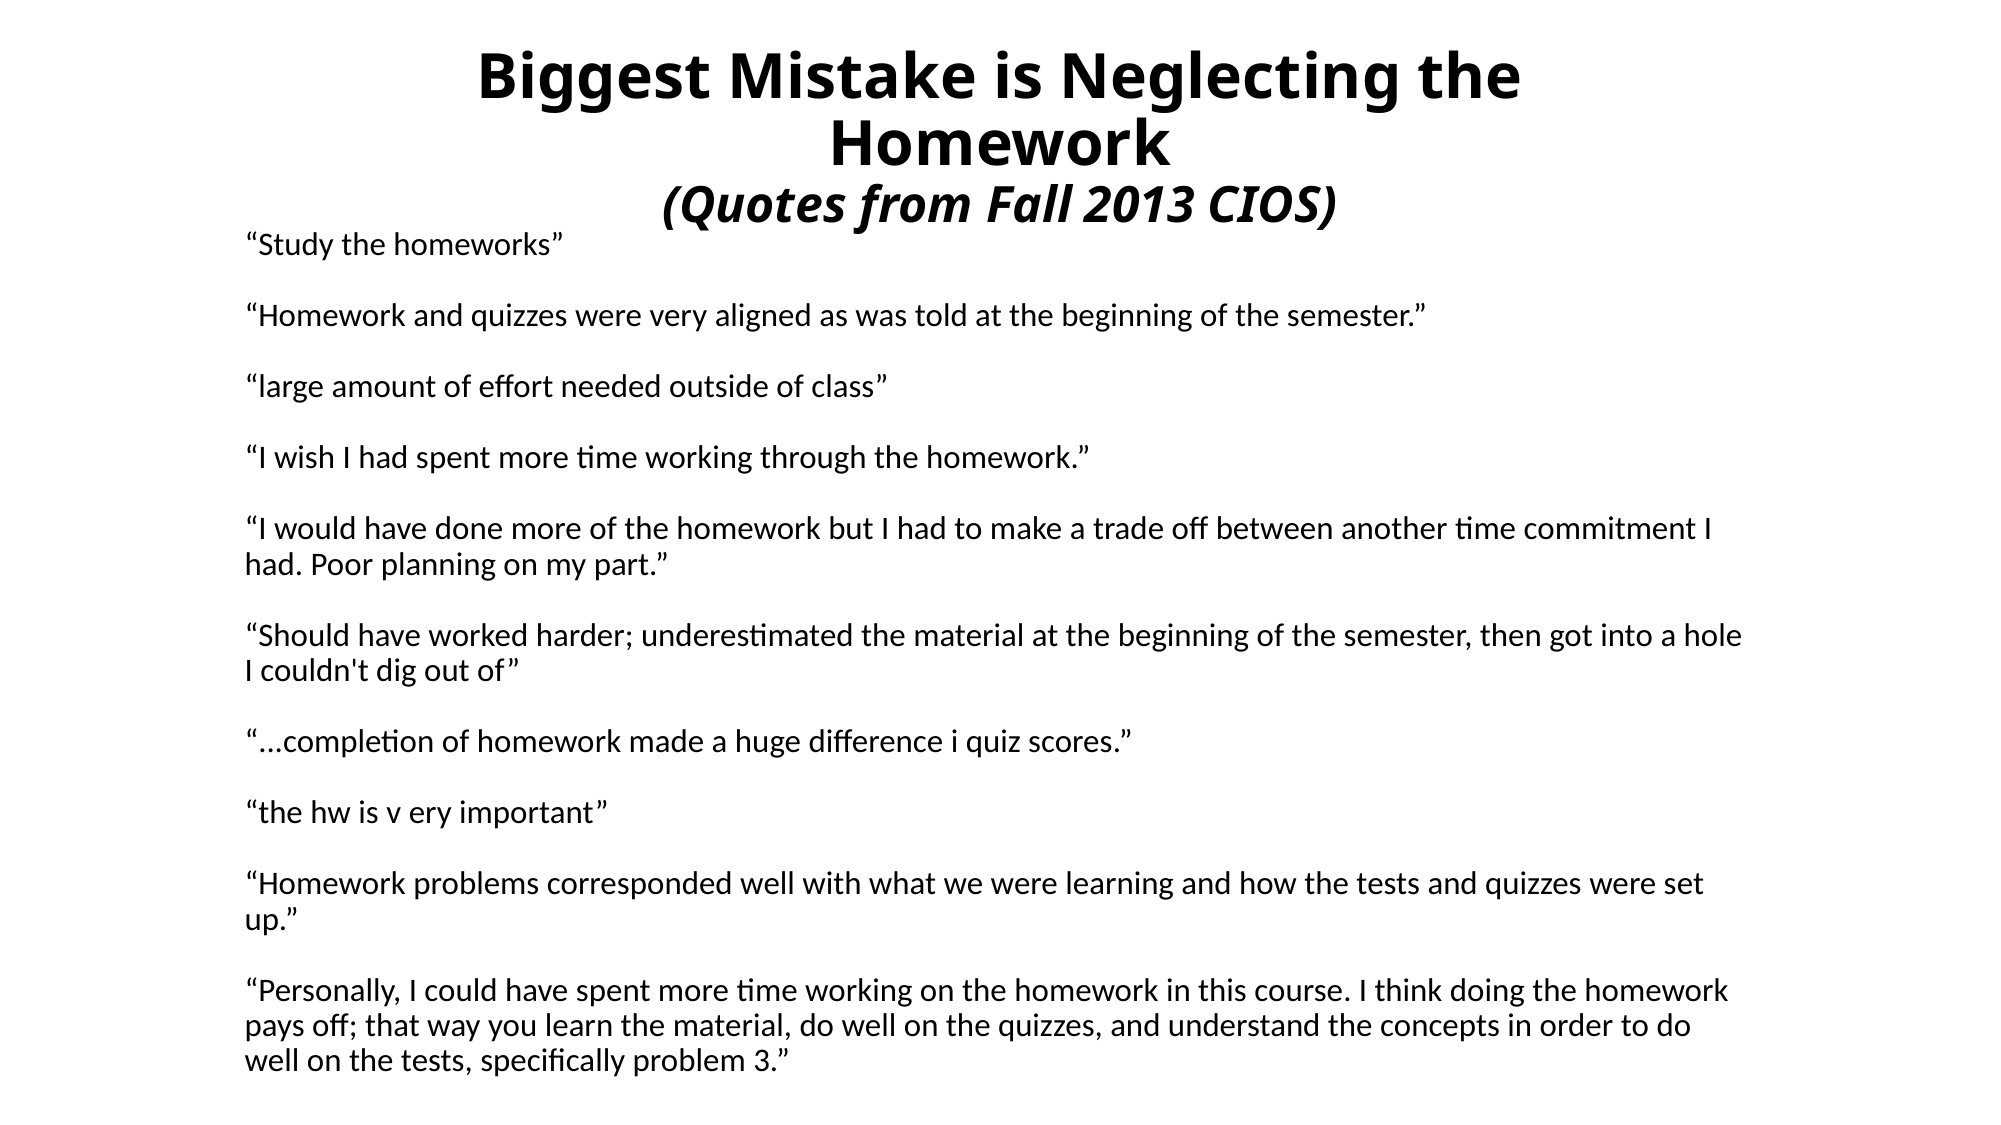

# Biggest Mistake is Neglecting the Homework
(Quotes from Fall 2013 CIOS)
“Study the homeworks”
“Homework and quizzes were very aligned as was told at the beginning of the semester.”
“large amount of effort needed outside of class”
“I wish I had spent more time working through the homework.”
“I would have done more of the homework but I had to make a trade off between another time commitment I had. Poor planning on my part.”
“Should have worked harder; underestimated the material at the beginning of the semester, then got into a hole I couldn't dig out of”
“...completion of homework made a huge difference i quiz scores.”
“the hw is v ery important”
“Homework problems corresponded well with what we were learning and how the tests and quizzes were set up.”
“Personally, I could have spent more time working on the homework in this course. I think doing the homework pays off; that way you learn the material, do well on the quizzes, and understand the concepts in order to do well on the tests, specifically problem 3.”